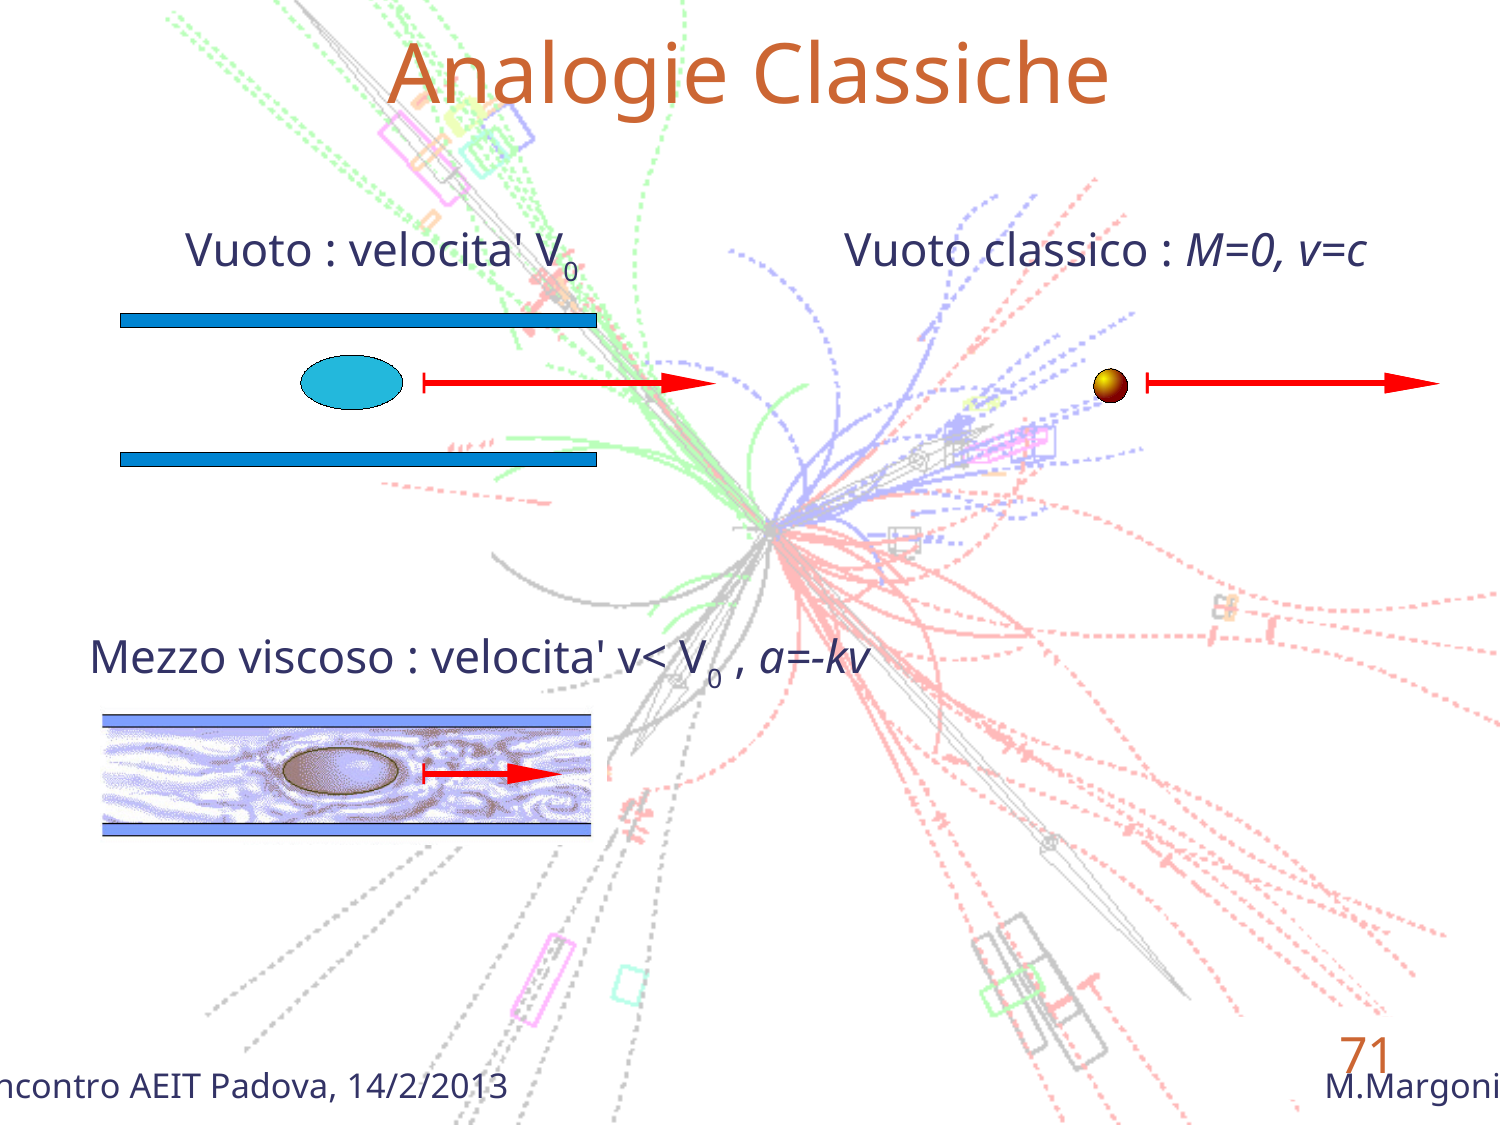

# Analogie Classiche
Vuoto : velocita' V0
Vuoto classico : M=0, v=c
Mezzo viscoso : velocita' v< V0 , a=-kv